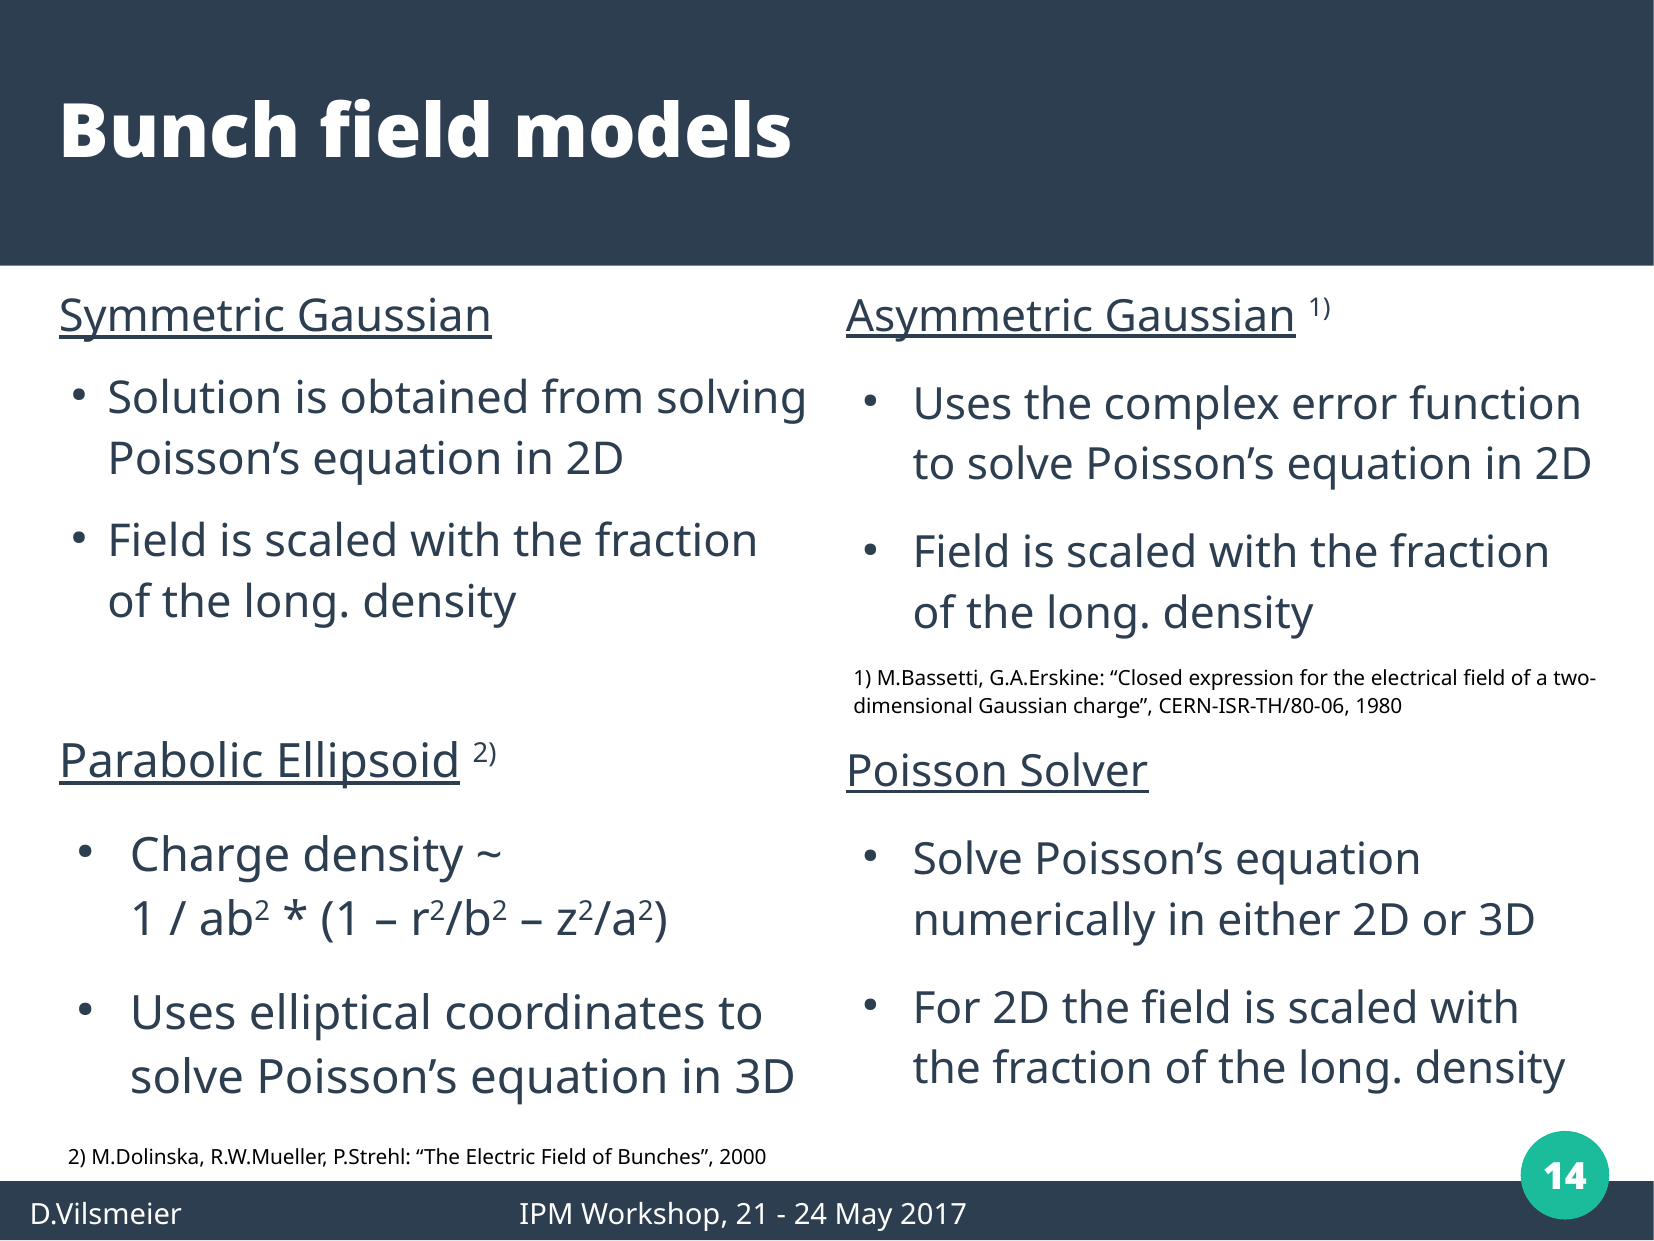

# Bunch field models
Symmetric Gaussian
Solution is obtained from solving Poisson’s equation in 2D
Field is scaled with the fraction of the long. density
Asymmetric Gaussian 1)
Uses the complex error function to solve Poisson’s equation in 2D
Field is scaled with the fraction of the long. density
1) M.Bassetti, G.A.Erskine: “Closed expression for the electrical field of a two-dimensional Gaussian charge”, CERN-ISR-TH/80-06, 1980
Parabolic Ellipsoid 2)
Charge density ~
1 / ab2 * (1 – r2/b2 – z2/a2)
Uses elliptical coordinates to solve Poisson’s equation in 3D
Poisson Solver
Solve Poisson’s equation numerically in either 2D or 3D
For 2D the field is scaled with the fraction of the long. density
14
2) M.Dolinska, R.W.Mueller, P.Strehl: “The Electric Field of Bunches”, 2000
D.Vilsmeier IPM Workshop, 21 - 24 May 2017